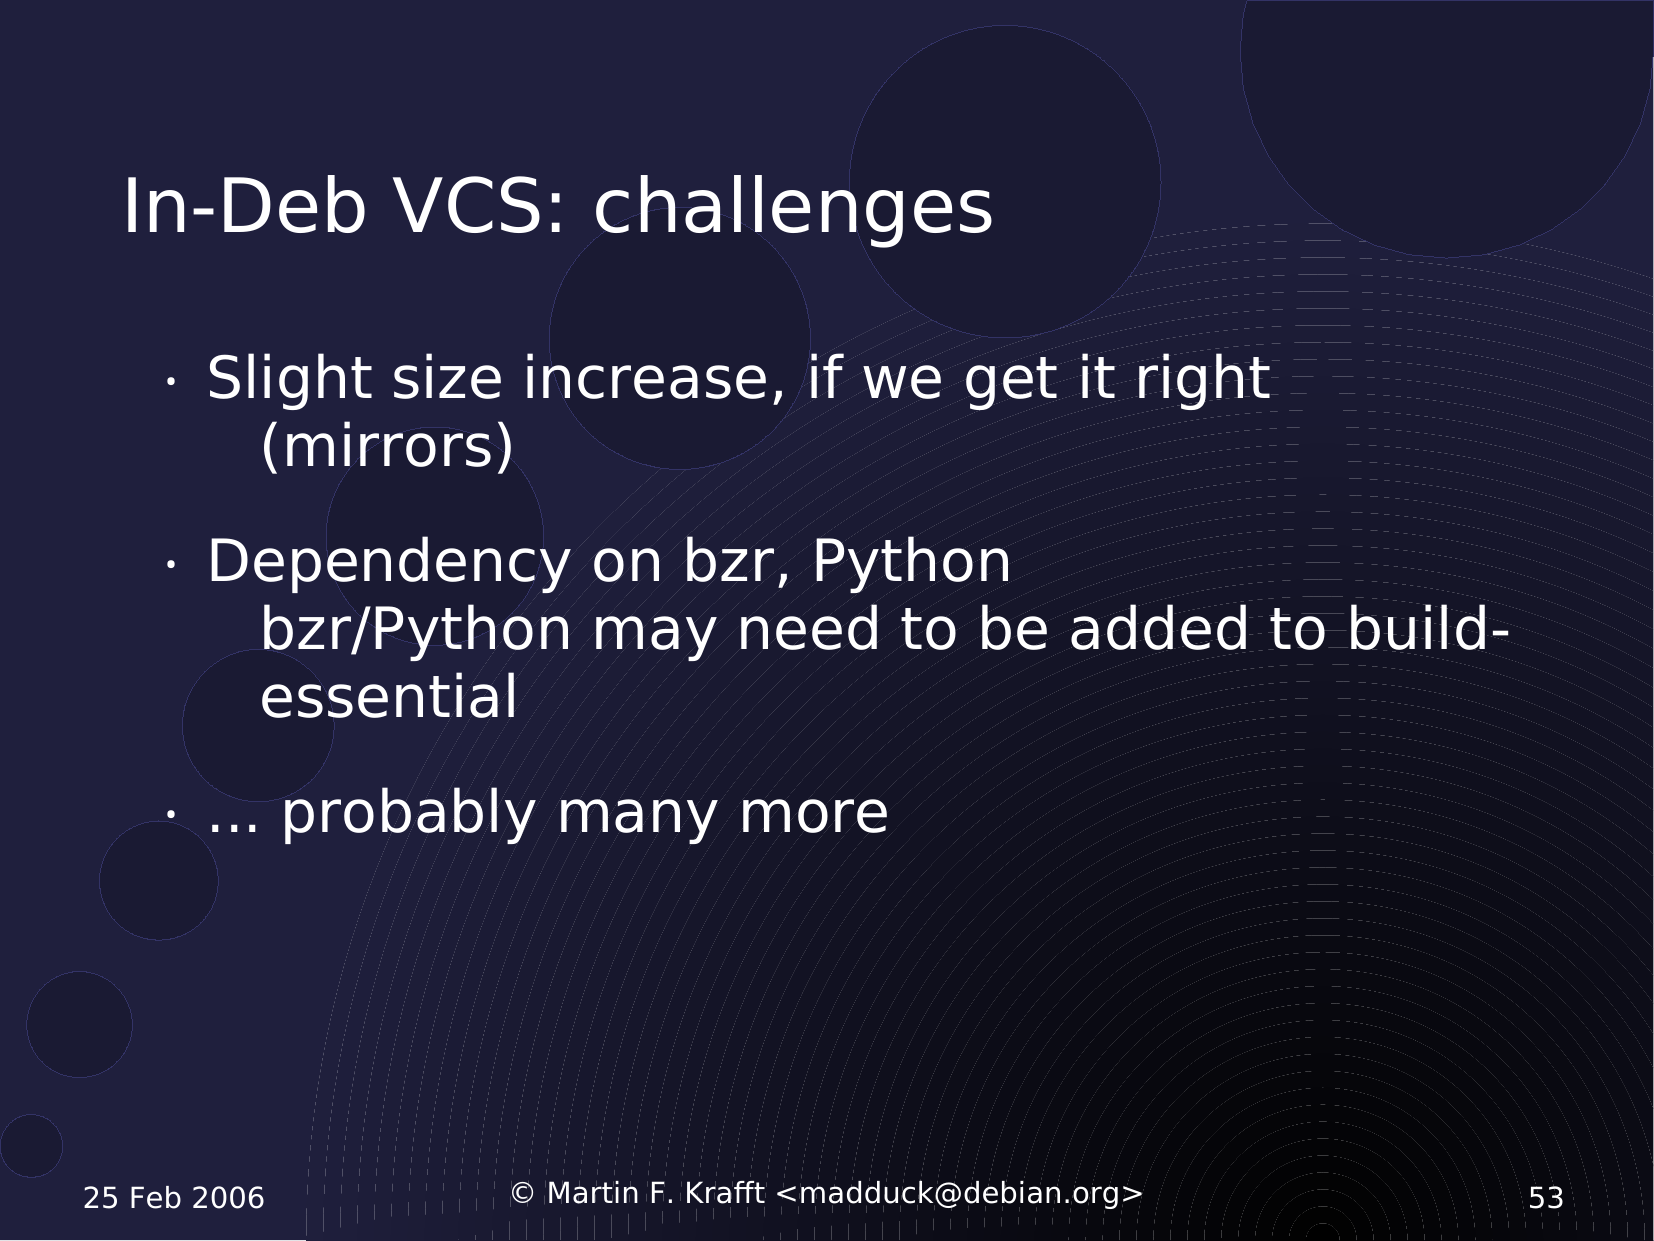

# In-Deb VCS: challenges
Slight size increase, if we get it right (mirrors)
Dependency on bzr, Python
bzr/Python may need to be added to build-essential
... probably many more
© Martin F. Krafft <madduck@debian.org>
25 Feb 2006
53